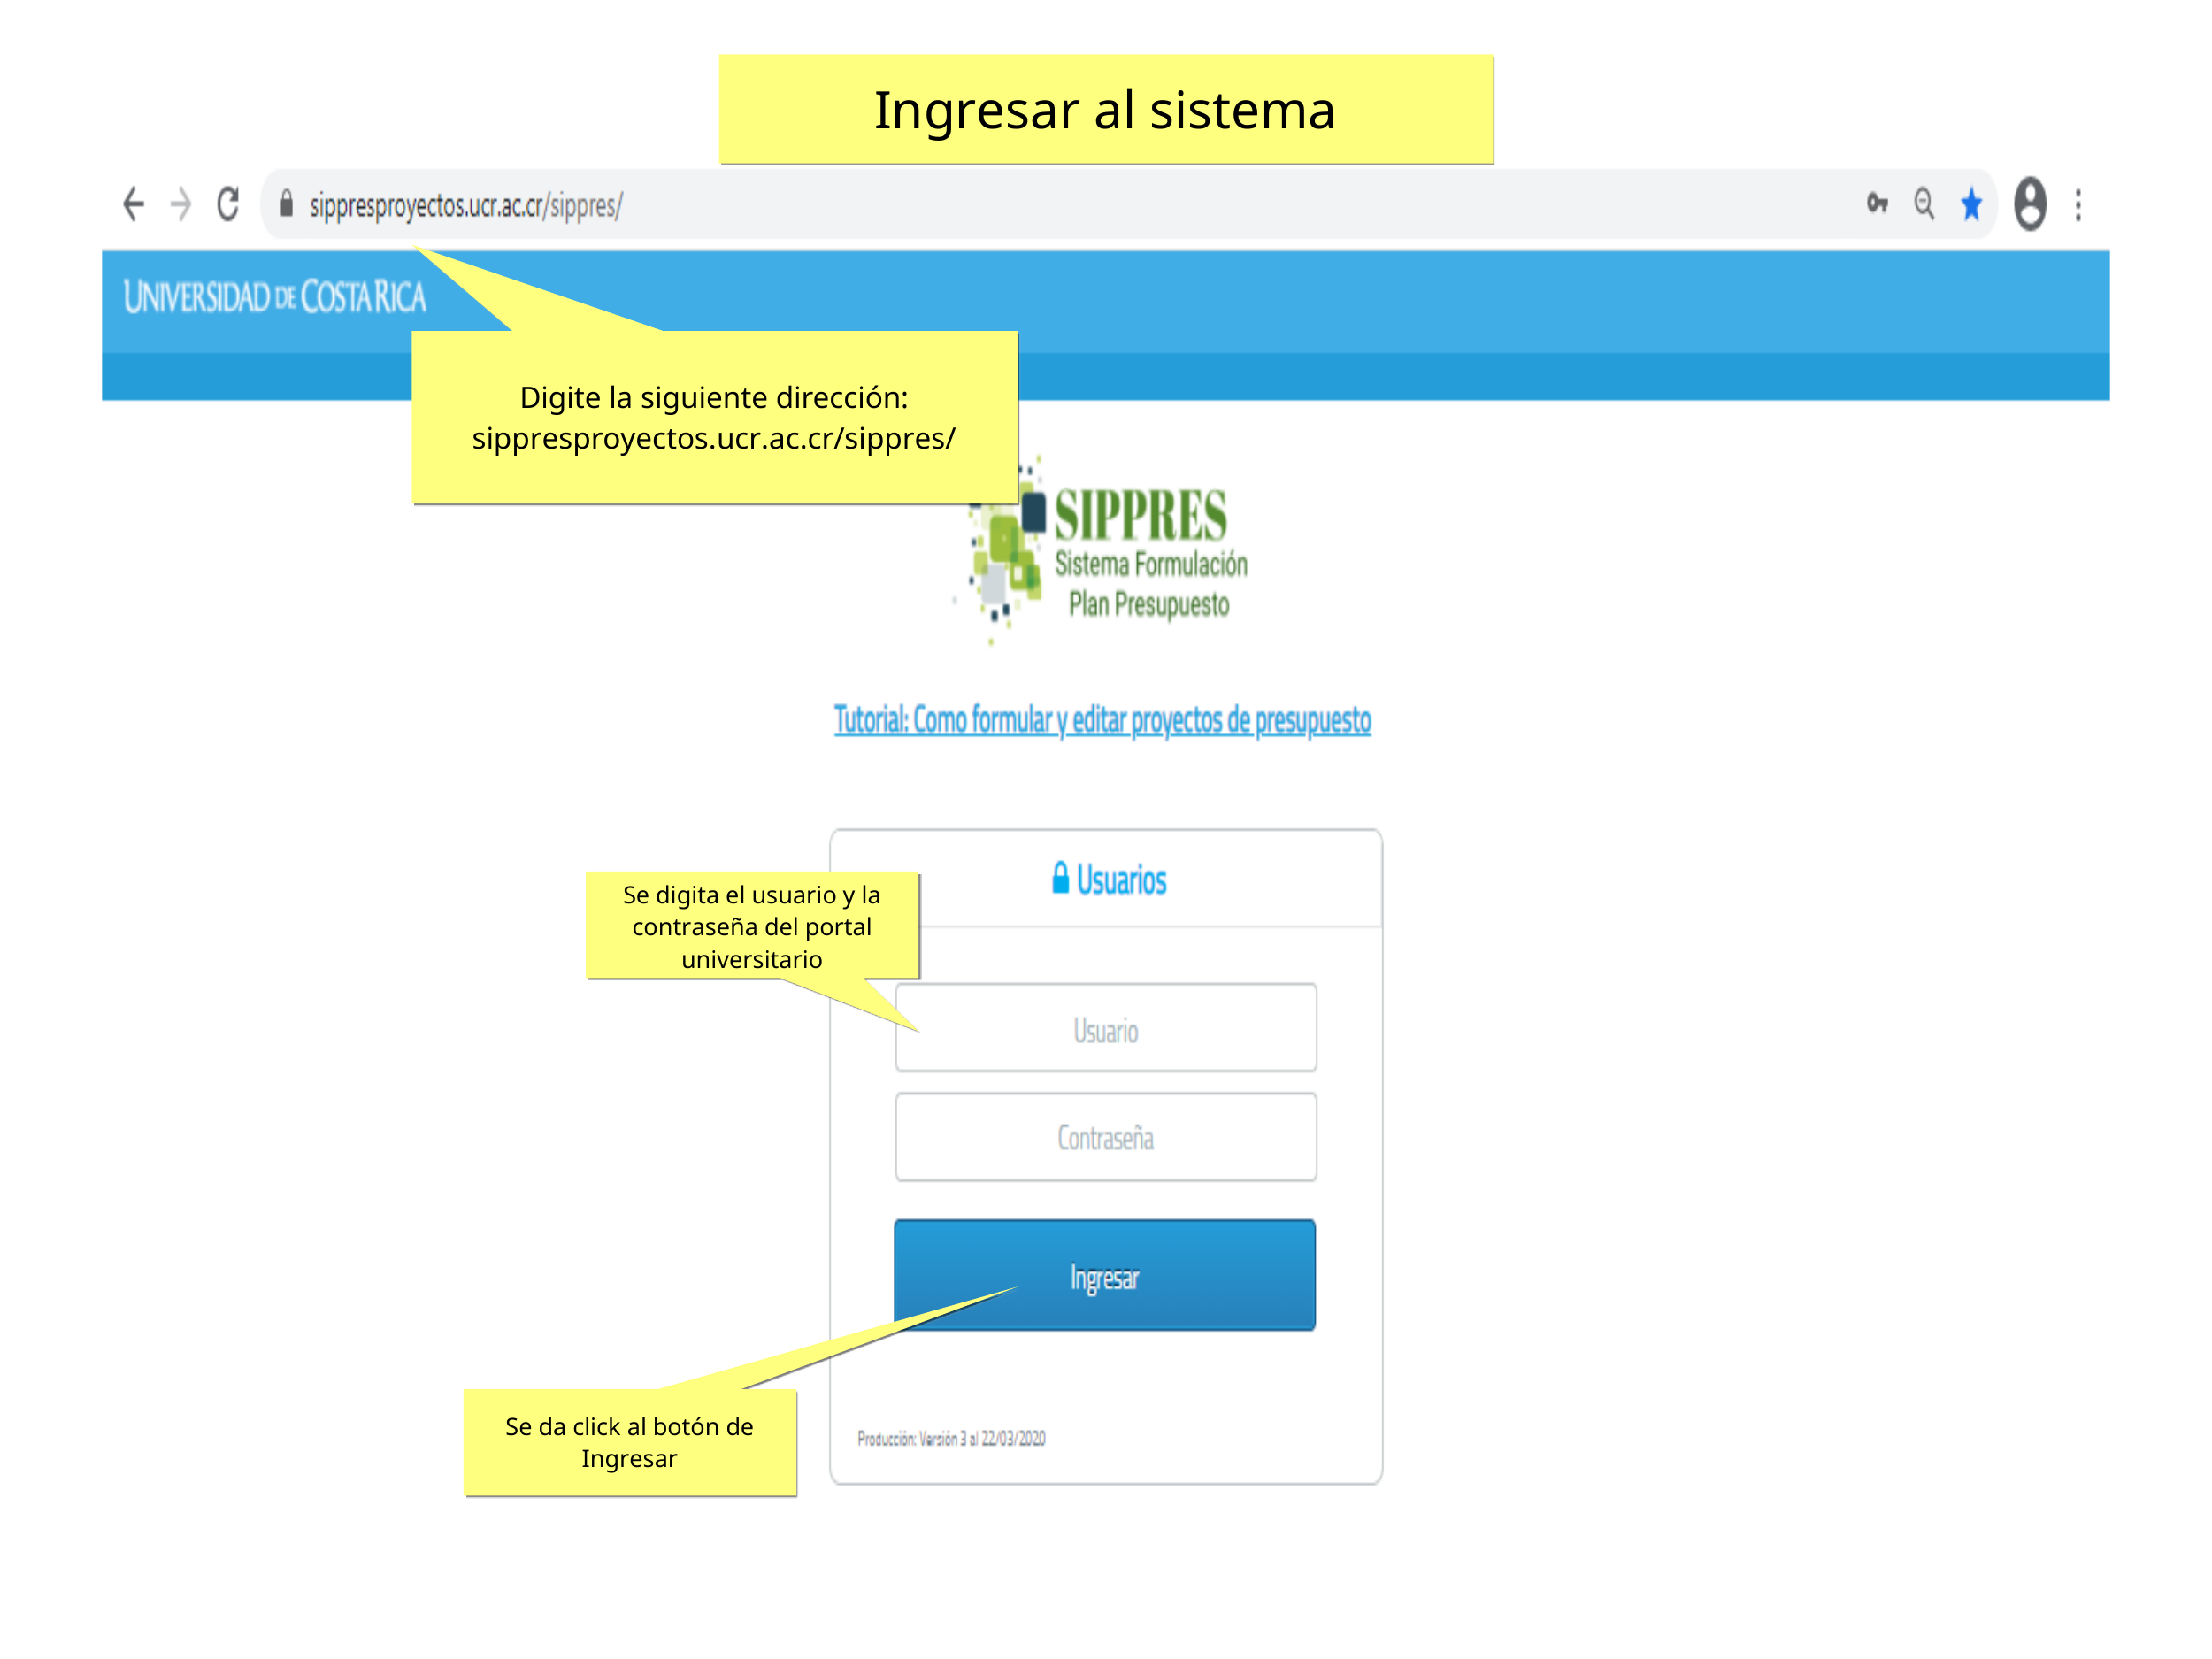

Ingresar al sistema
Digite la siguiente dirección:
sippresproyectos.ucr.ac.cr/sippres/
Se digita el usuario y la contraseña del portal universitario
Se da click al botón de Ingresar